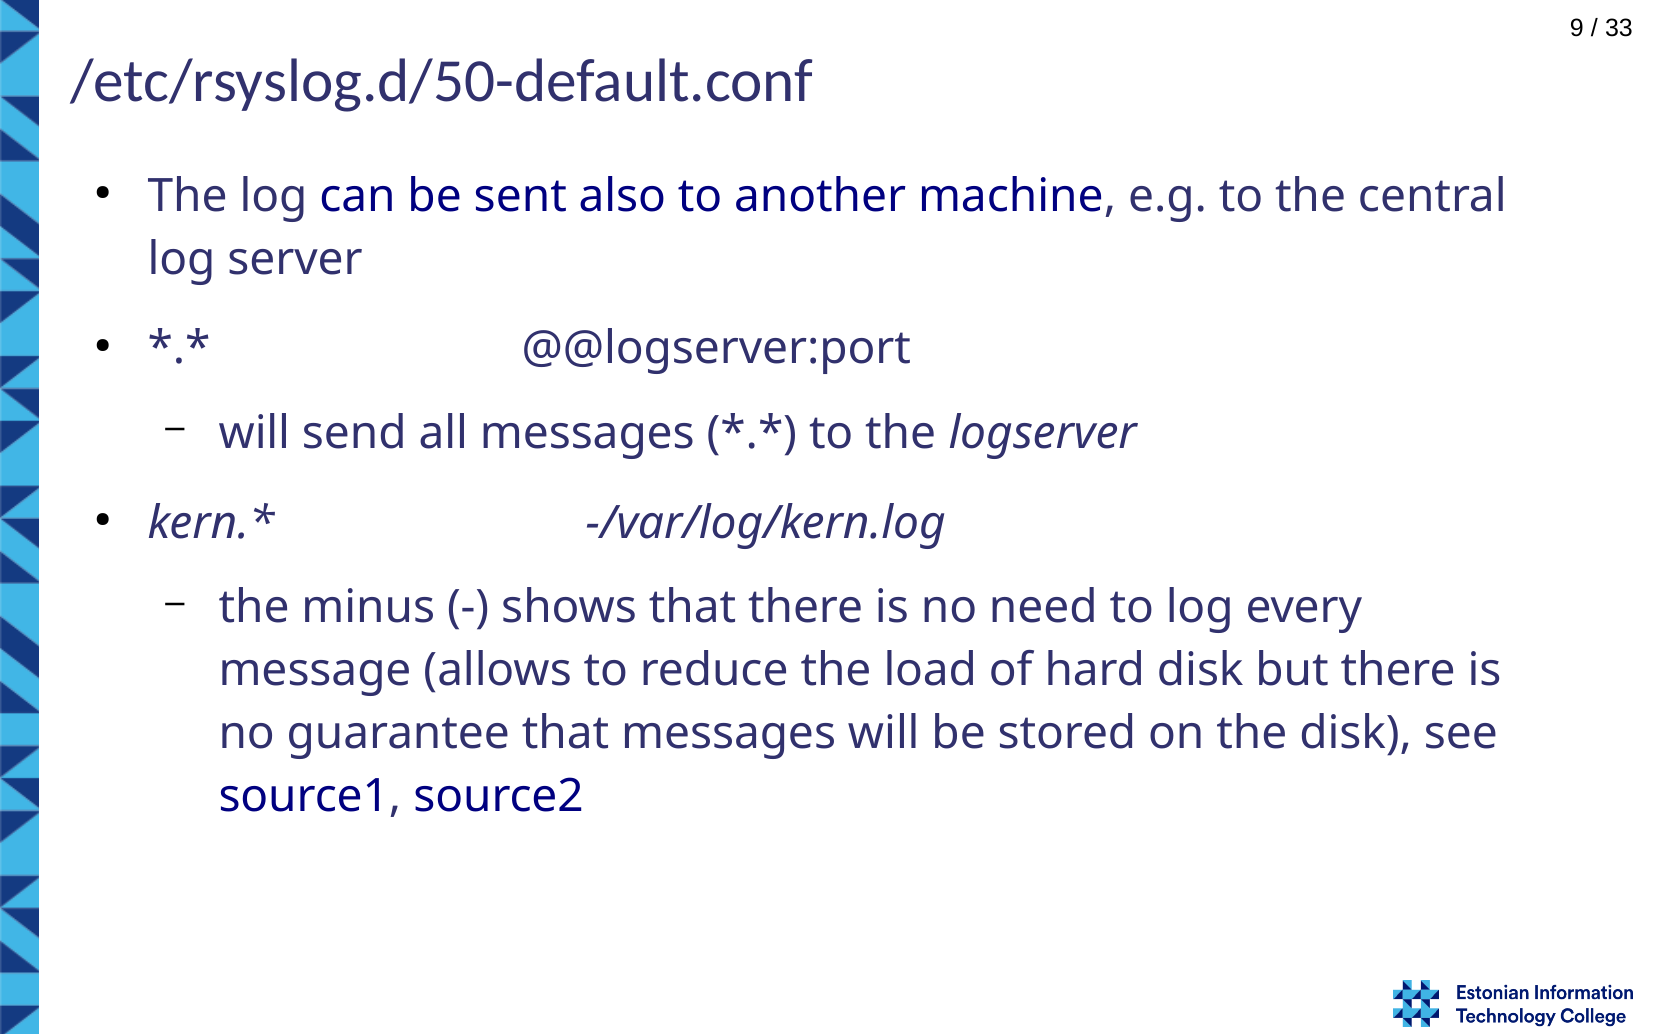

# /etc/rsyslog.d/50-default.conf
The log can be sent also to another machine, e.g. to the central log server
*.* @@logserver:port
will send all messages (*.*) to the logserver
kern.* -/var/log/kern.log
the minus (-) shows that there is no need to log every message (allows to reduce the load of hard disk but there is no guarantee that messages will be stored on the disk), see source1, source2